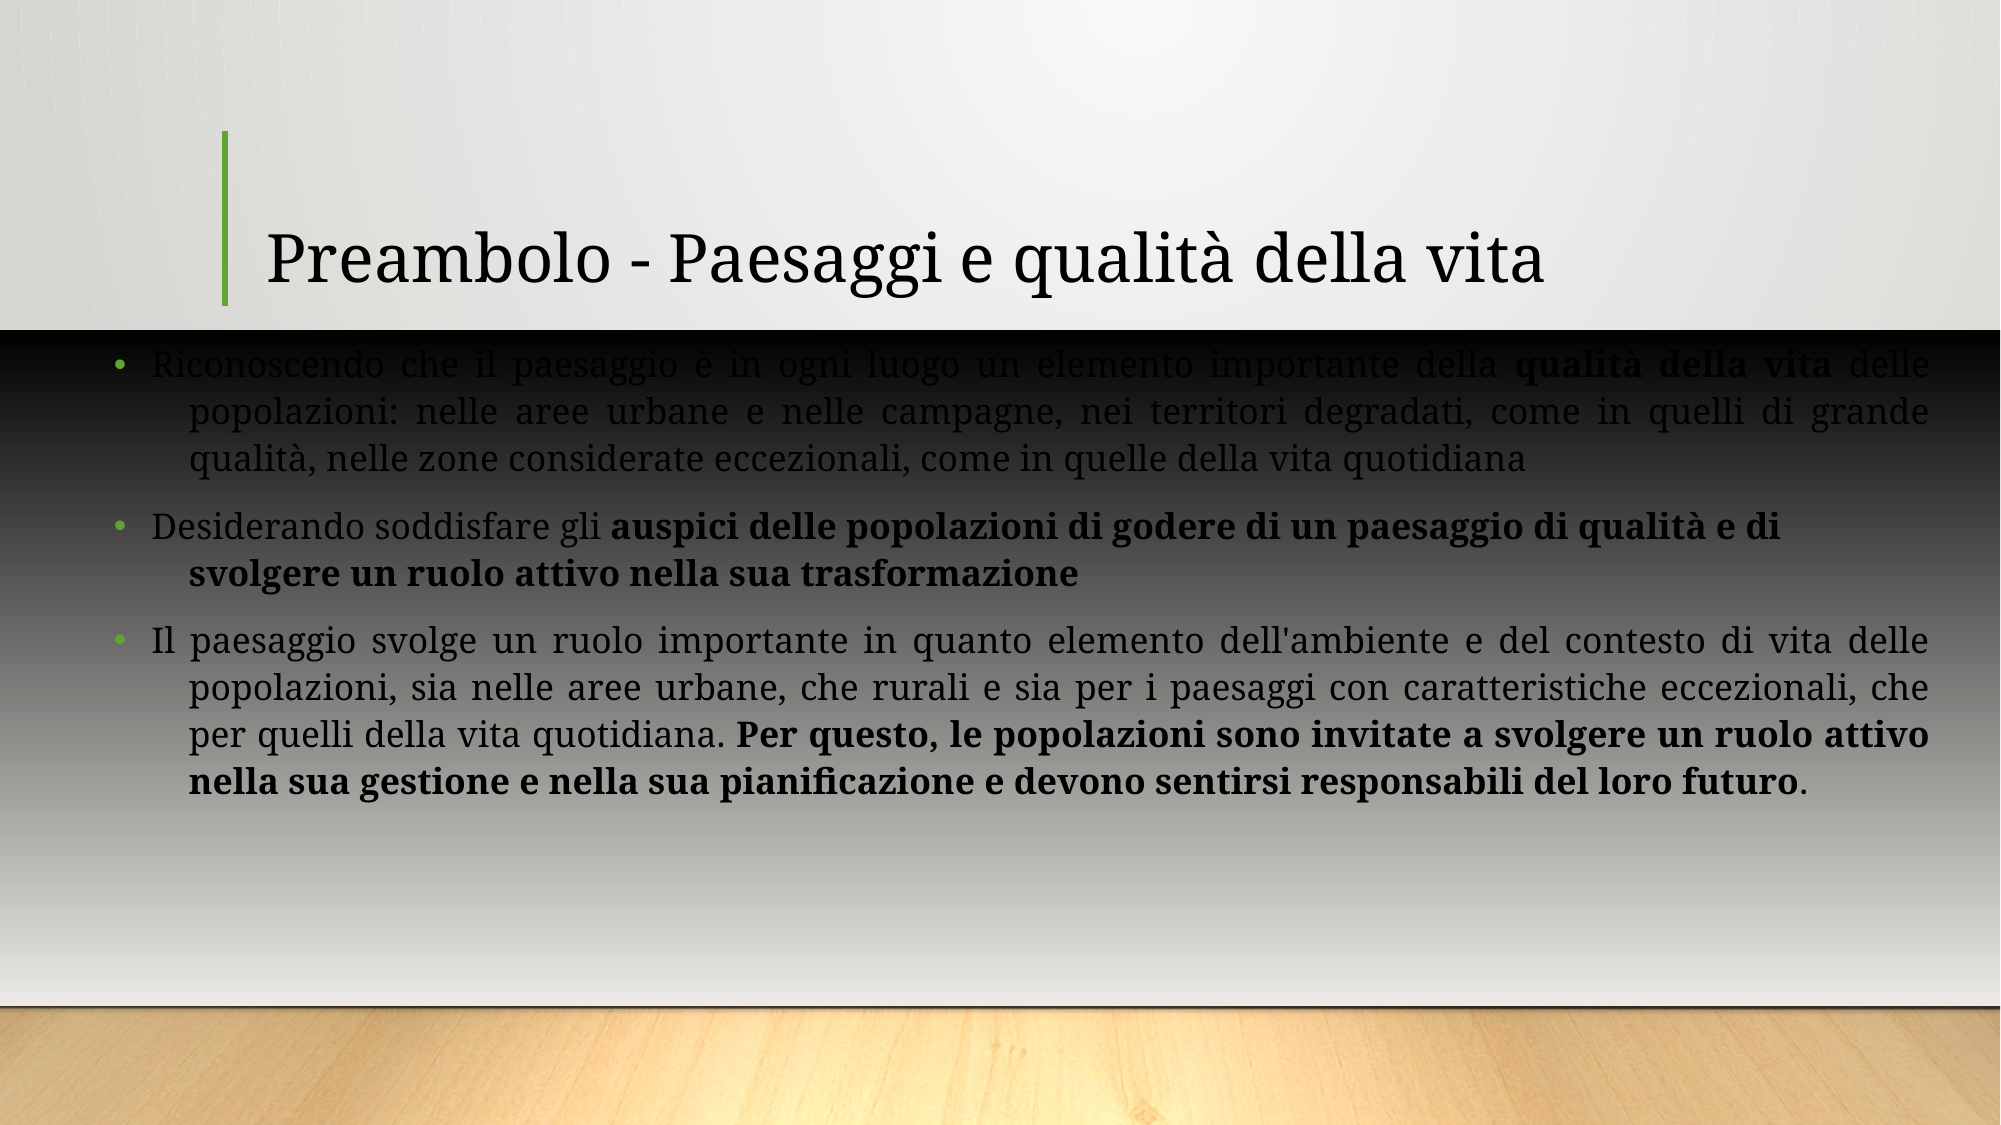

# Preambolo - Paesaggi e qualità della vita
Riconoscendo che il paesaggio è in ogni luogo un elemento importante della qualità della vita delle popolazioni: nelle aree urbane e nelle campagne, nei territori degradati, come in quelli di grande qualità, nelle zone considerate eccezionali, come in quelle della vita quotidiana
Desiderando soddisfare gli auspici delle popolazioni di godere di un paesaggio di qualità e di svolgere un ruolo attivo nella sua trasformazione
Il paesaggio svolge un ruolo importante in quanto elemento dell'ambiente e del contesto di vita delle popolazioni, sia nelle aree urbane, che rurali e sia per i paesaggi con caratteristiche eccezionali, che per quelli della vita quotidiana. Per questo, le popolazioni sono invitate a svolgere un ruolo attivo nella sua gestione e nella sua pianificazione e devono sentirsi responsabili del loro futuro.